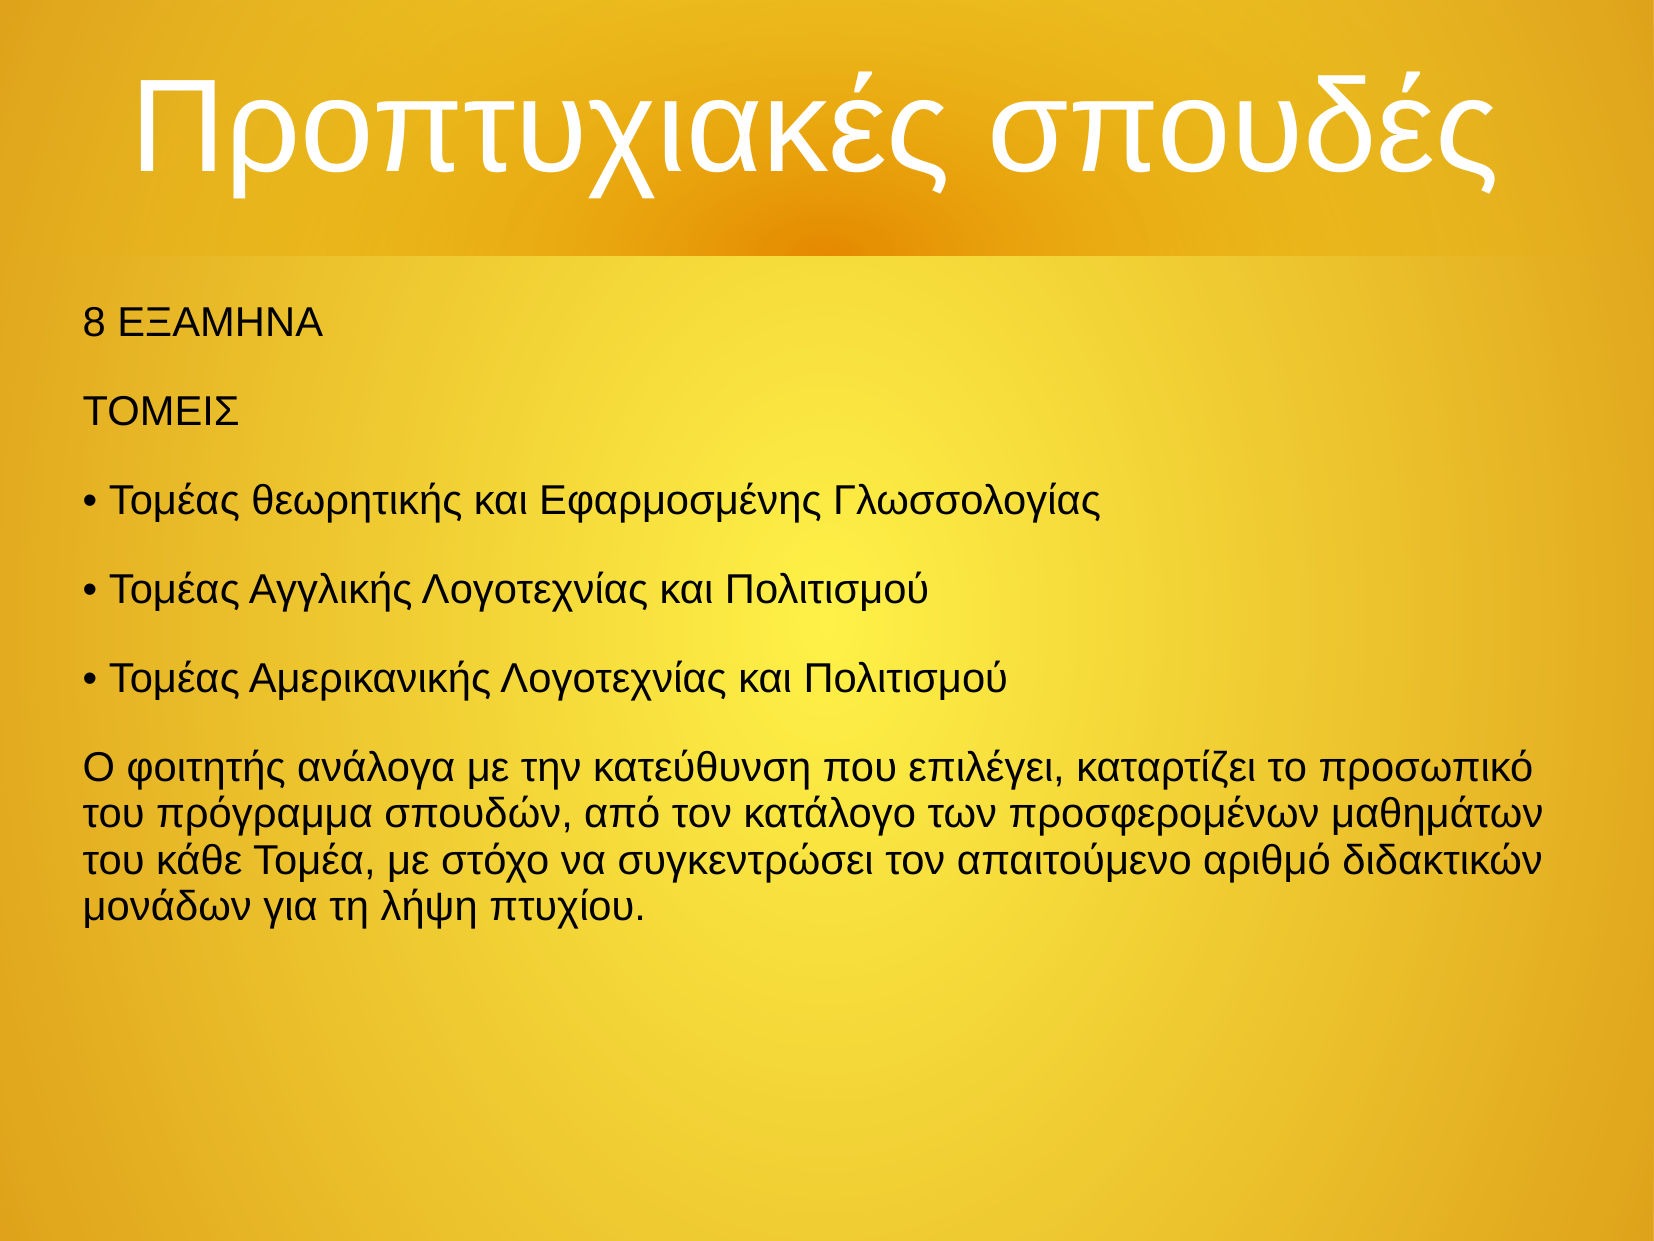

# Προπτυχιακές σπουδές
8 ΕΞΑΜΗΝΑ
ΤΟΜΕΙΣ
• Τομέας θεωρητικής και Εφαρμοσμένης Γλωσσολο­γίας
• Τομέας Αγγλικής Λογοτεχνίας και Πολιτισμού
• Τομέας Αμερικανικής Λογοτεχνίας και Πολιτισμού
Ο φοιτητής ανάλογα με την κατεύθυνση που επιλέγει, καταρτίζει το προσωπικό του πρόγραμμα σπουδών, από τον κατάλογο των προσφερομένων μαθημάτων του κάθε Τομέα, με στόχο να συγκεντρώσει τον απαιτούμενο αριθμό διδακτικών μονάδων για τη λήψη πτυχίου.